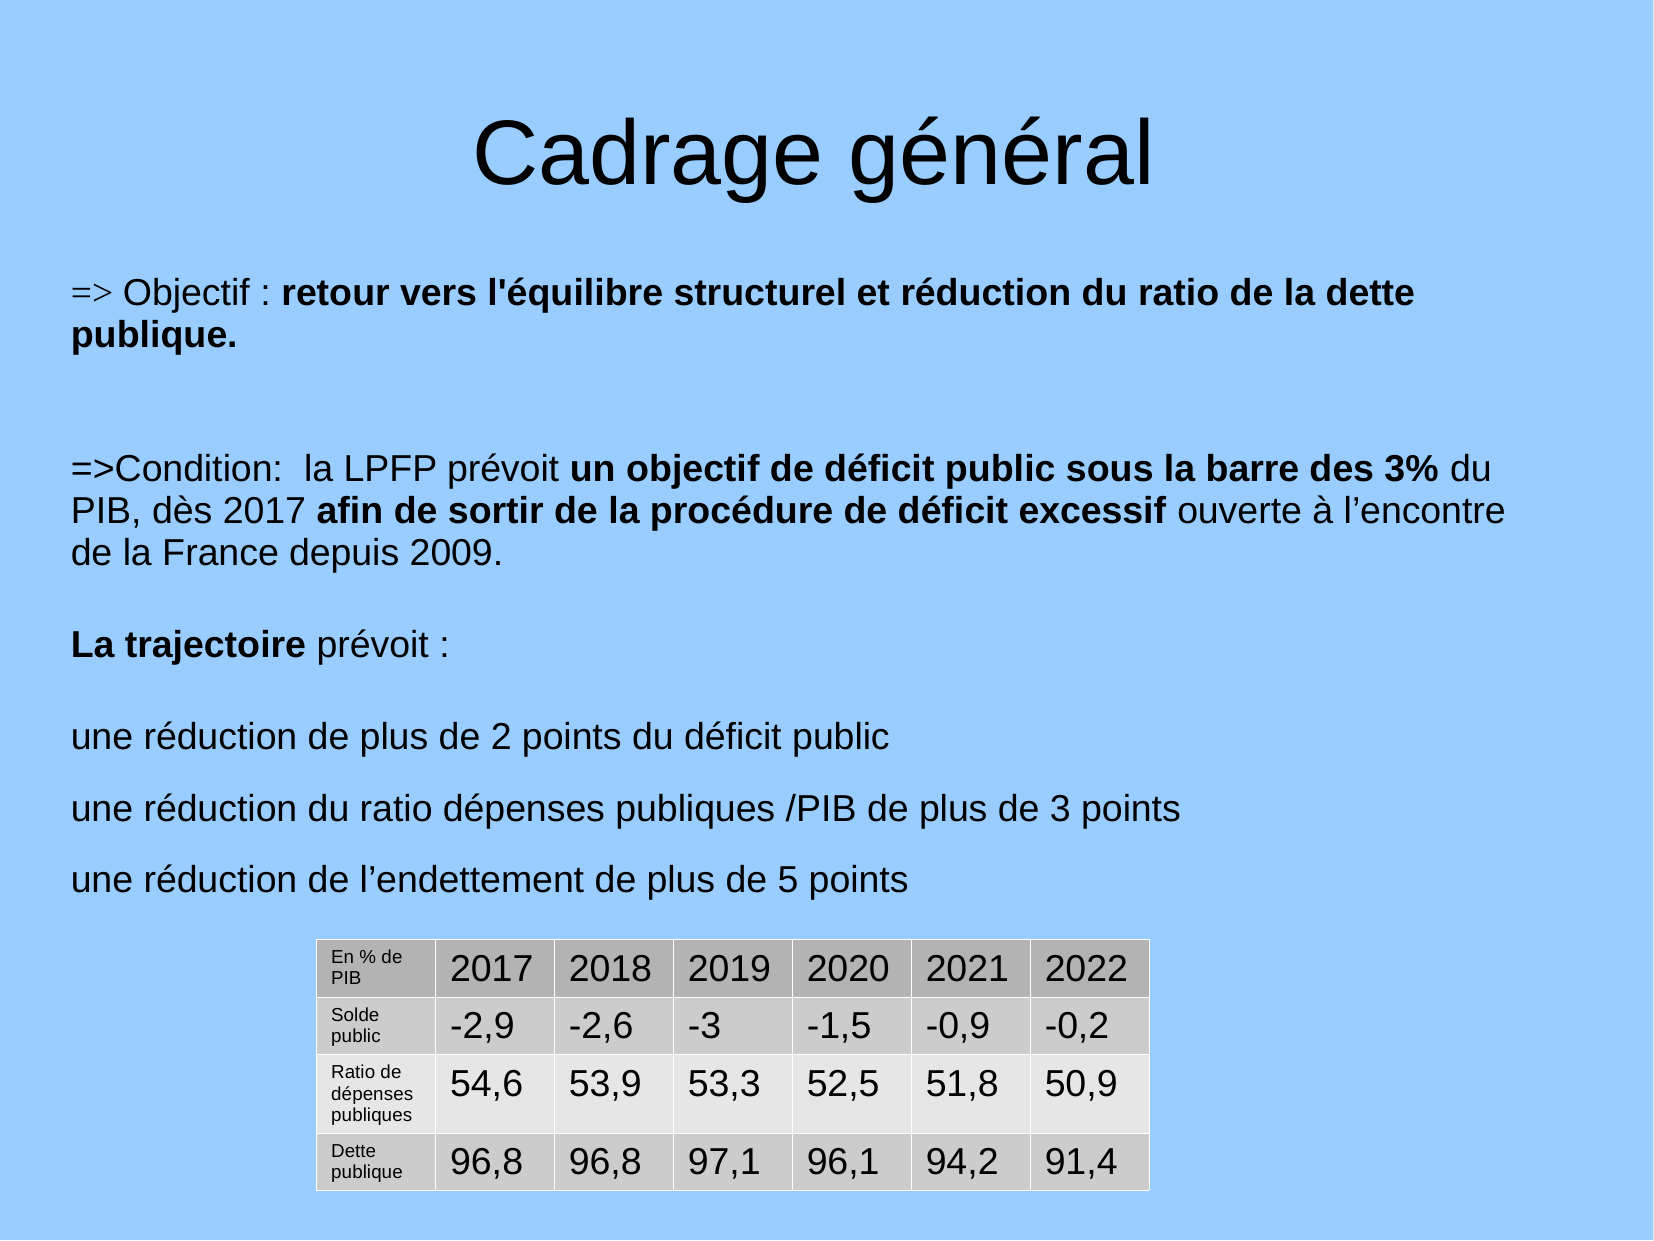

# Cadrage général
=> Objectif : retour vers l'équilibre structurel et réduction du ratio de la dette publique.
=>Condition: la LPFP prévoit un objectif de déficit public sous la barre des 3% du PIB, dès 2017 afin de sortir de la procédure de déficit excessif ouverte à l’encontre de la France depuis 2009.
La trajectoire prévoit :
une réduction de plus de 2 points du déficit public
une réduction du ratio dépenses publiques /PIB de plus de 3 points
une réduction de l’endettement de plus de 5 points
| En % de PIB | 2017 | 2018 | 2019 | 2020 | 2021 | 2022 |
| --- | --- | --- | --- | --- | --- | --- |
| Solde public | -2,9 | -2,6 | -3 | -1,5 | -0,9 | -0,2 |
| Ratio de dépenses publiques | 54,6 | 53,9 | 53,3 | 52,5 | 51,8 | 50,9 |
| Dette publique | 96,8 | 96,8 | 97,1 | 96,1 | 94,2 | 91,4 |
Préfecture de la Guadeloupe DCL 2018